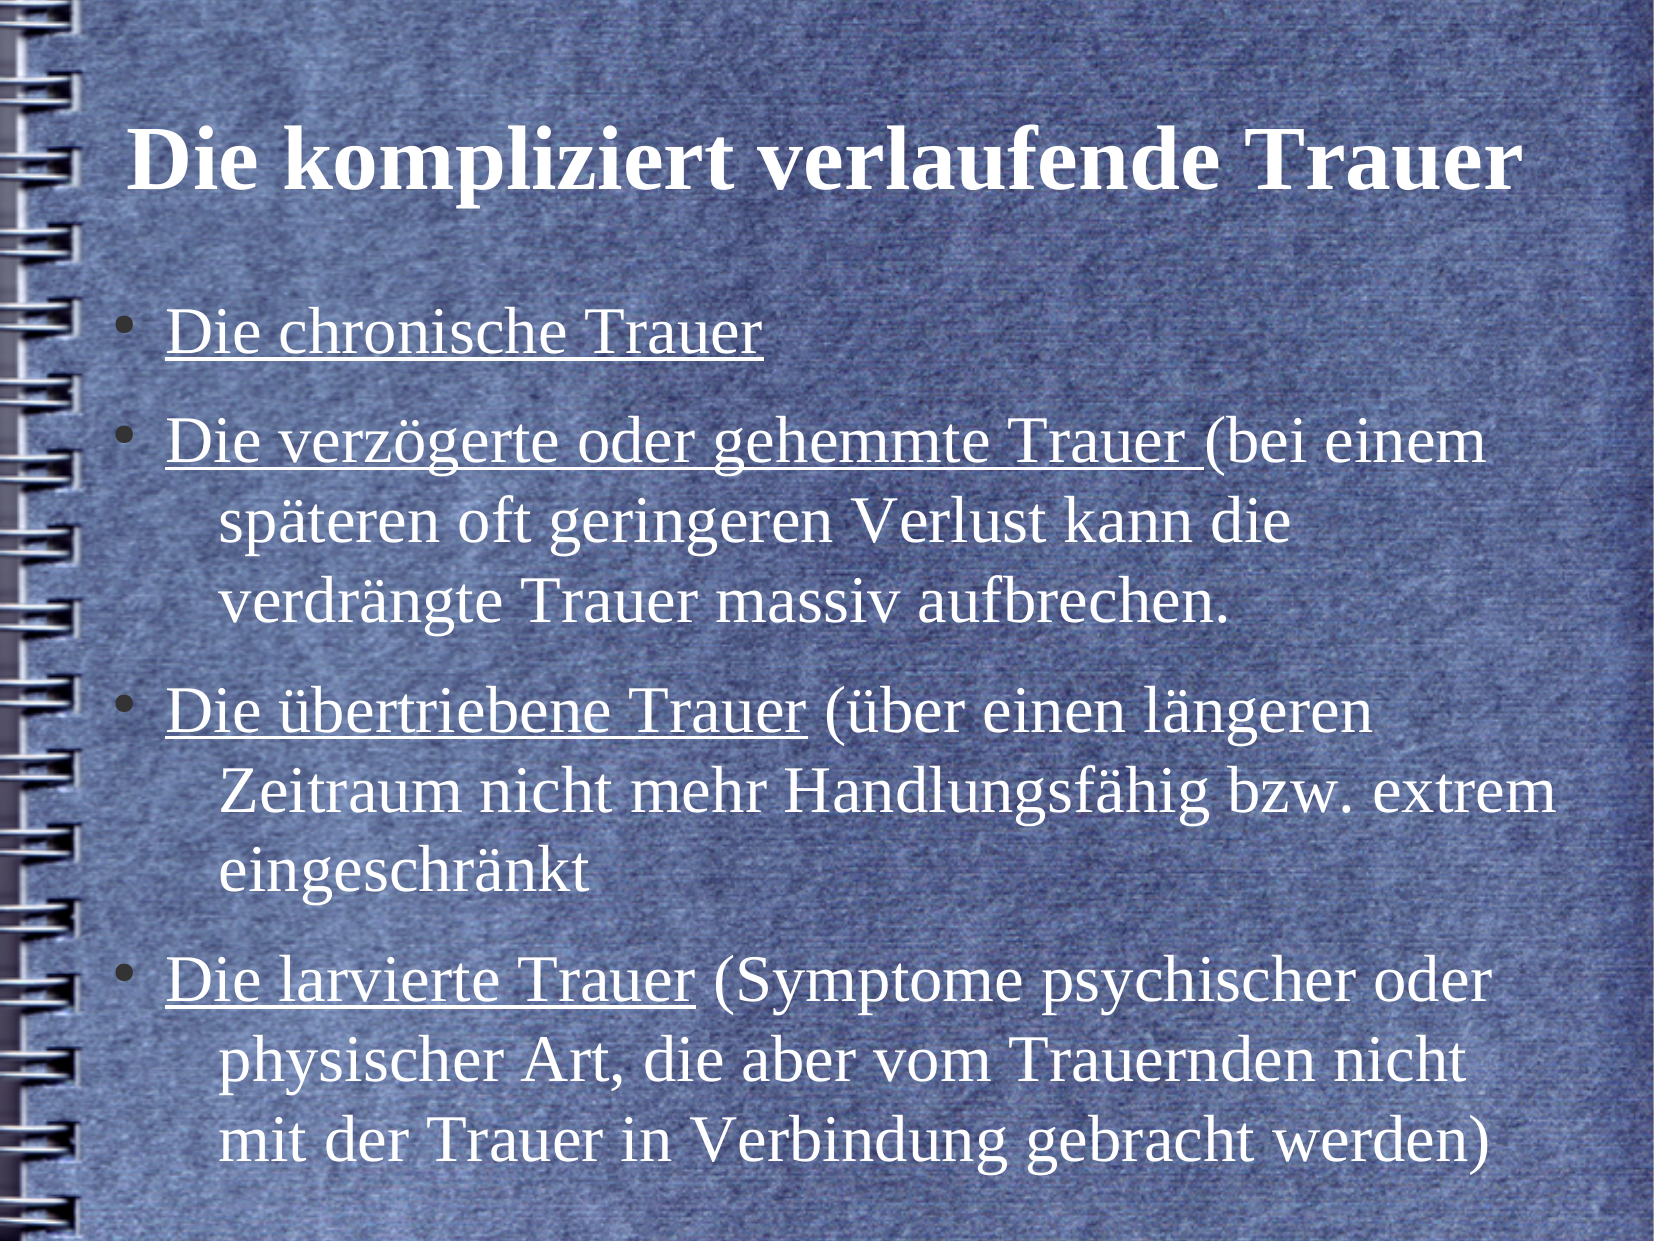

# Die kompliziert verlaufende Trauer
Die chronische Trauer
Die verzögerte oder gehemmte Trauer (bei einem späteren oft geringeren Verlust kann die verdrängte Trauer massiv aufbrechen.
Die übertriebene Trauer (über einen längeren Zeitraum nicht mehr Handlungsfähig bzw. extrem eingeschränkt
Die larvierte Trauer (Symptome psychischer oder physischer Art, die aber vom Trauernden nicht mit der Trauer in Verbindung gebracht werden)